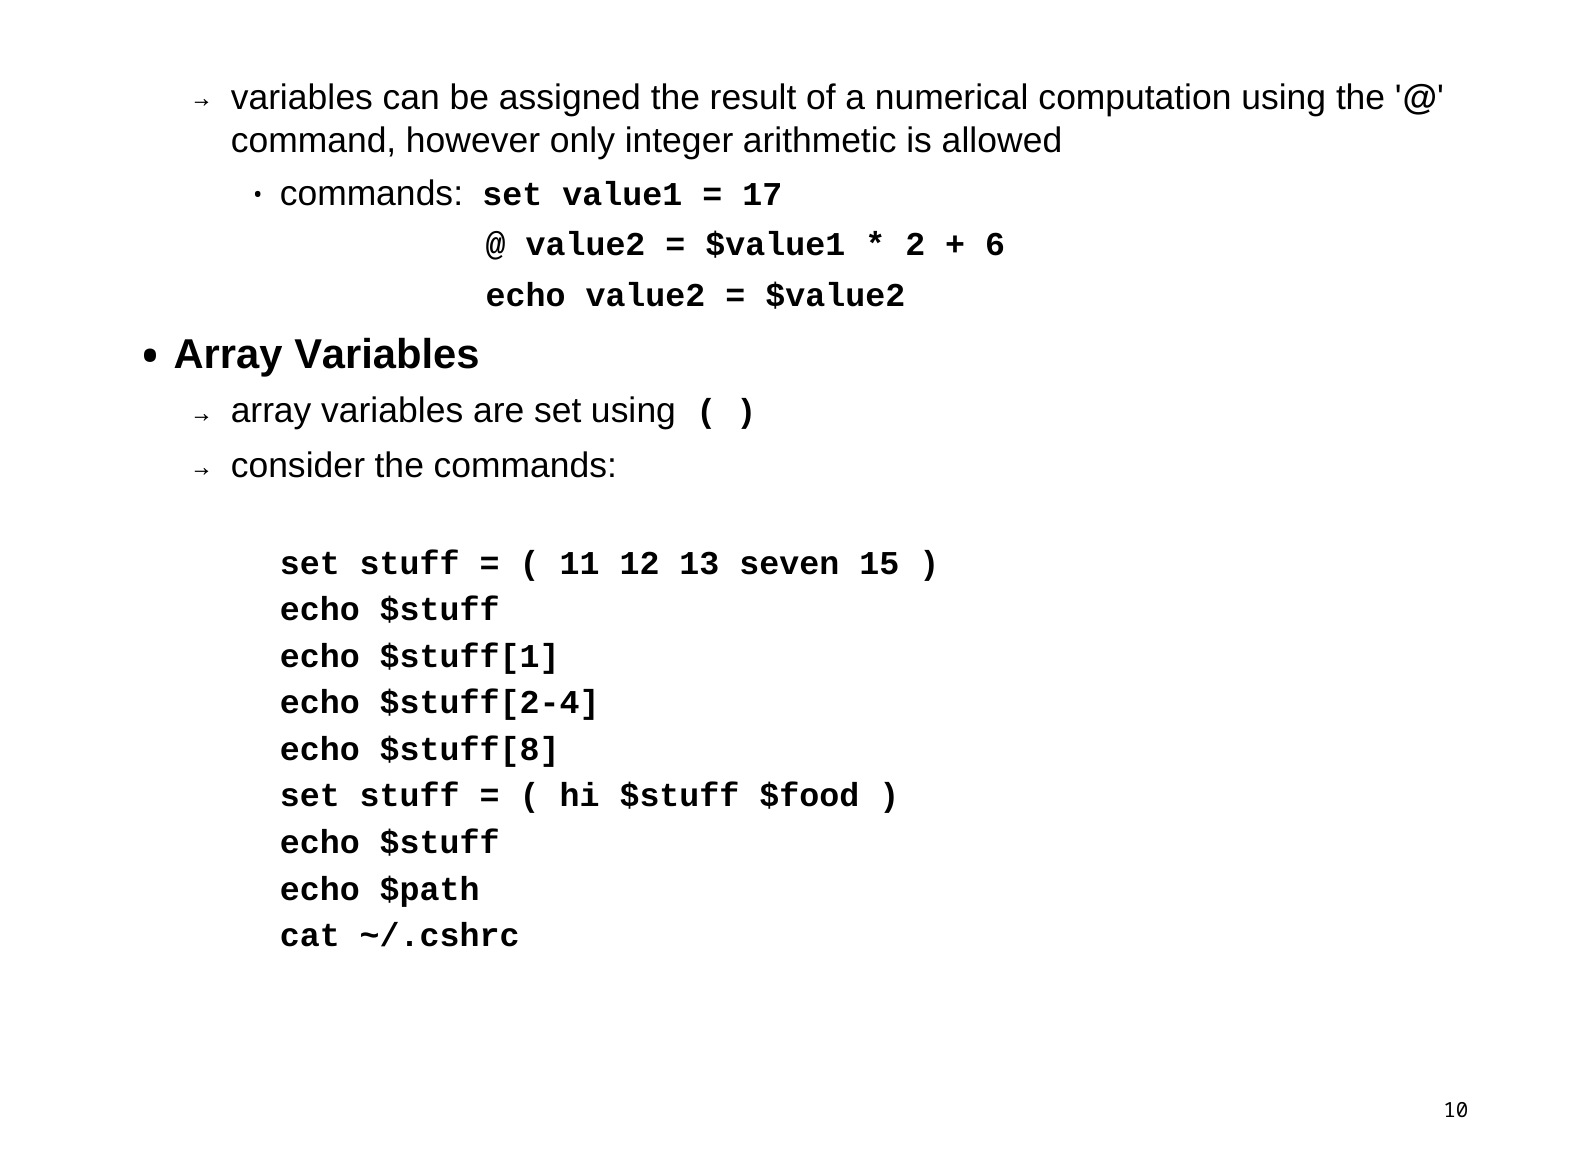

# variables can be assigned the result of a numerical computation using the '@' command, however only integer arithmetic is allowed
commands: set value1 = 17
			 @ value2 = $value1 * 2 + 6
			 echo value2 = $value2
Array Variables
array variables are set using ( )
consider the commands:
	set stuff = ( 11 12 13 seven 15 )
	echo $stuff
	echo $stuff[1]
	echo $stuff[2-4]
	echo $stuff[8]
	set stuff = ( hi $stuff $food )
	echo $stuff
	echo $path
	cat ~/.cshrc